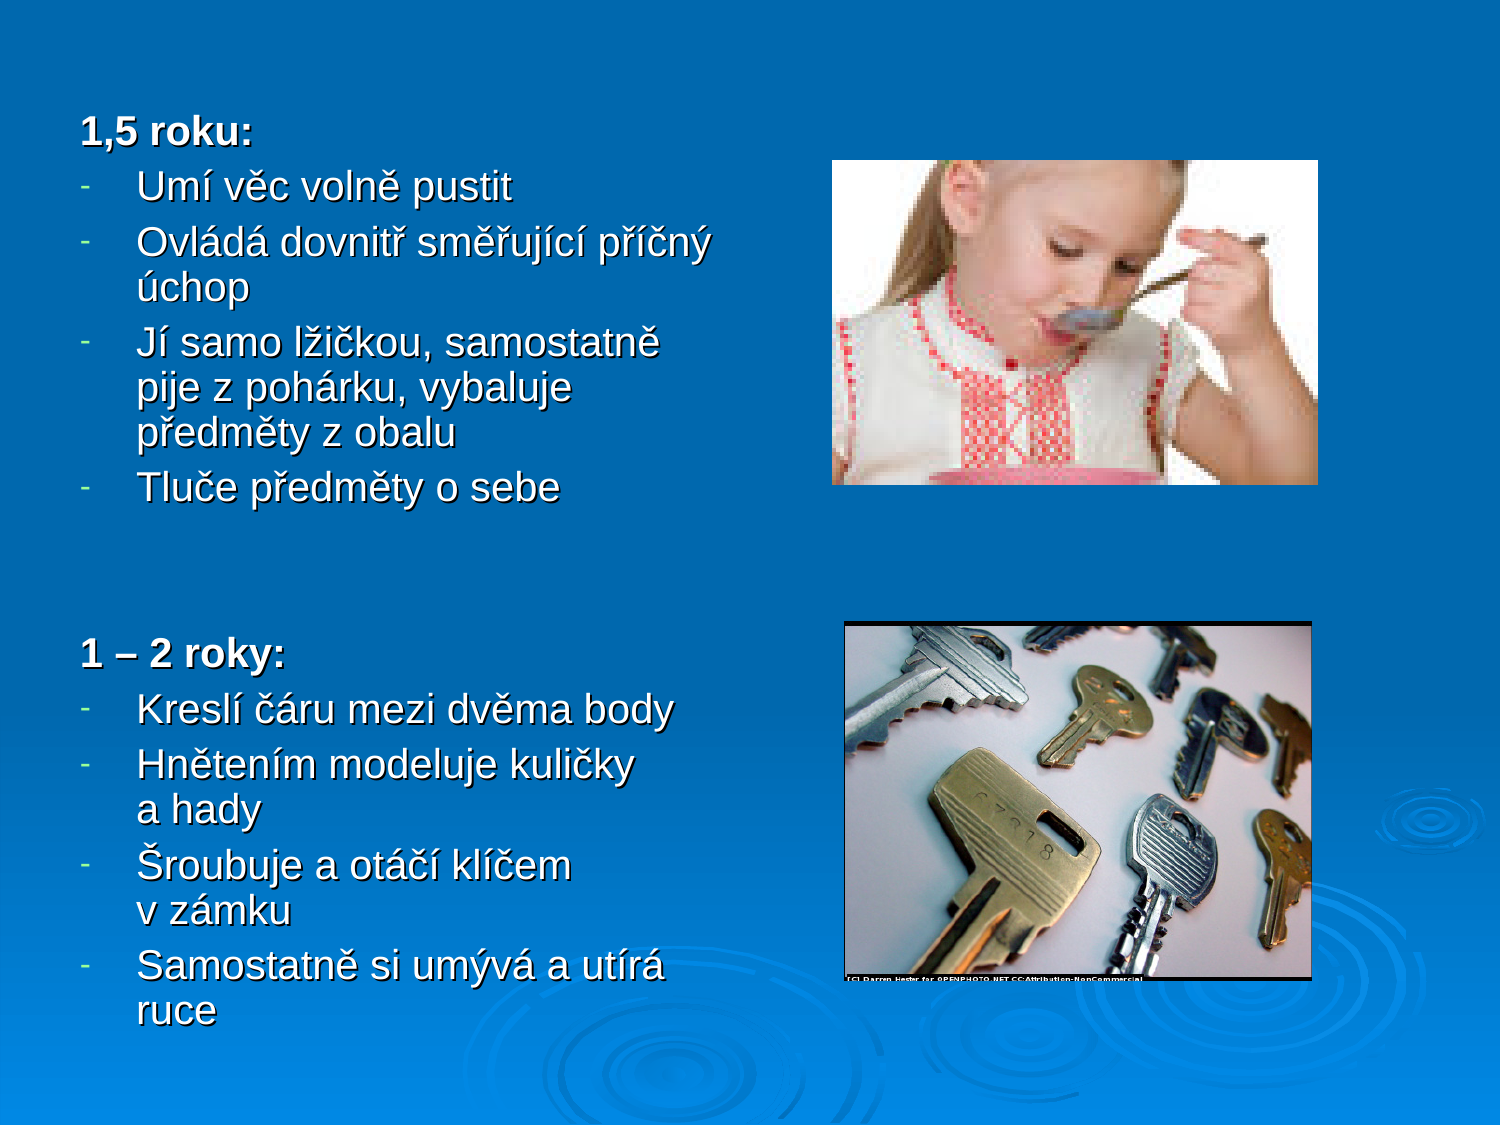

# 1,5 roku:
Umí věc volně pustit
Ovládá dovnitř směřující příčný úchop
Jí samo lžičkou, samostatně pije z pohárku, vybaluje předměty z obalu
Tluče předměty o sebe
1 – 2 roky:
Kreslí čáru mezi dvěma body
Hnětením modeluje kuličky
a hady
Šroubuje a otáčí klíčem v zámku
Samostatně si umývá a utírá ruce